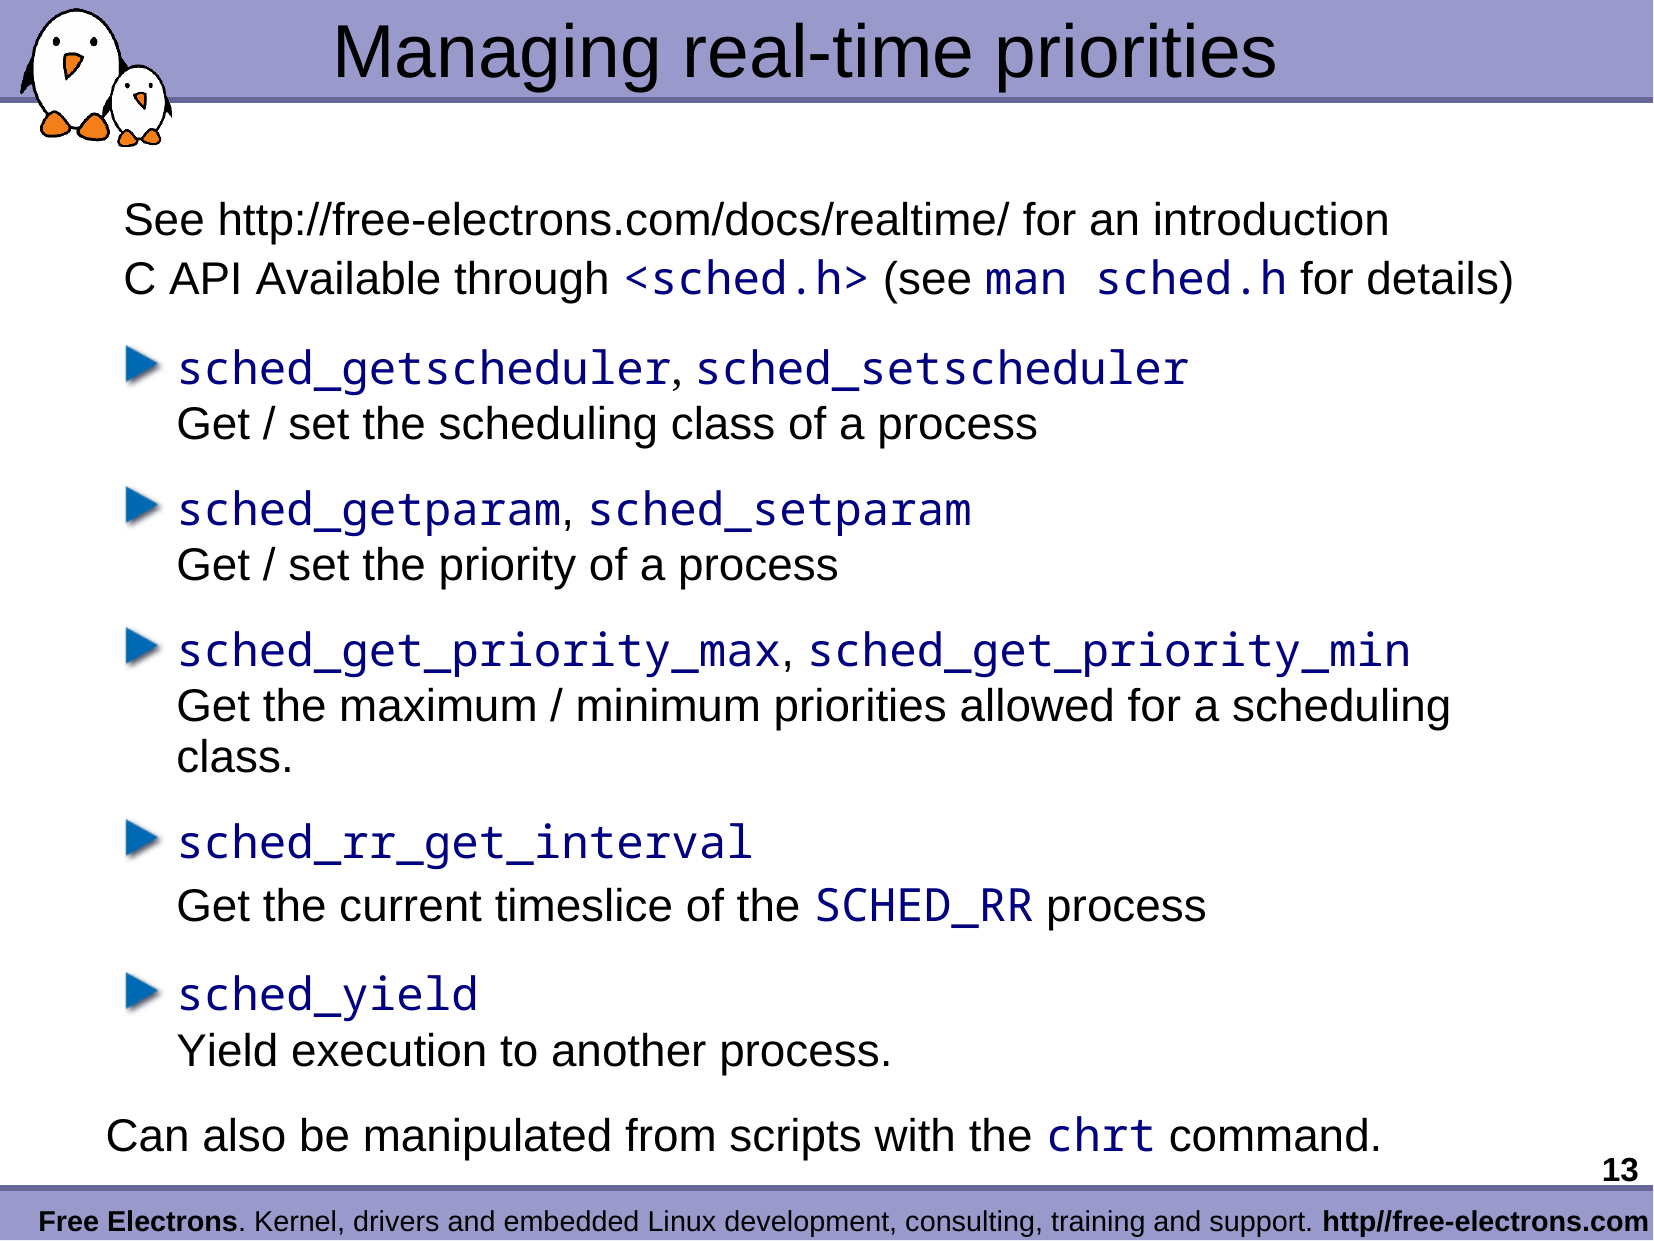

# Managing real-time priorities
See http://free-electrons.com/docs/realtime/ for an introduction
C API Available through <sched.h> (see man sched.h for details)
sched_getscheduler, sched_setscheduler
Get / set the scheduling class of a process
sched_getparam, sched_setparam
Get / set the priority of a process
sched_get_priority_max, sched_get_priority_min
Get the maximum / minimum priorities allowed for a scheduling class.
sched_rr_get_interval
Get the current timeslice of the SCHED_RR process
sched_yield
Yield execution to another process.
Can also be manipulated from scripts with the chrt command.